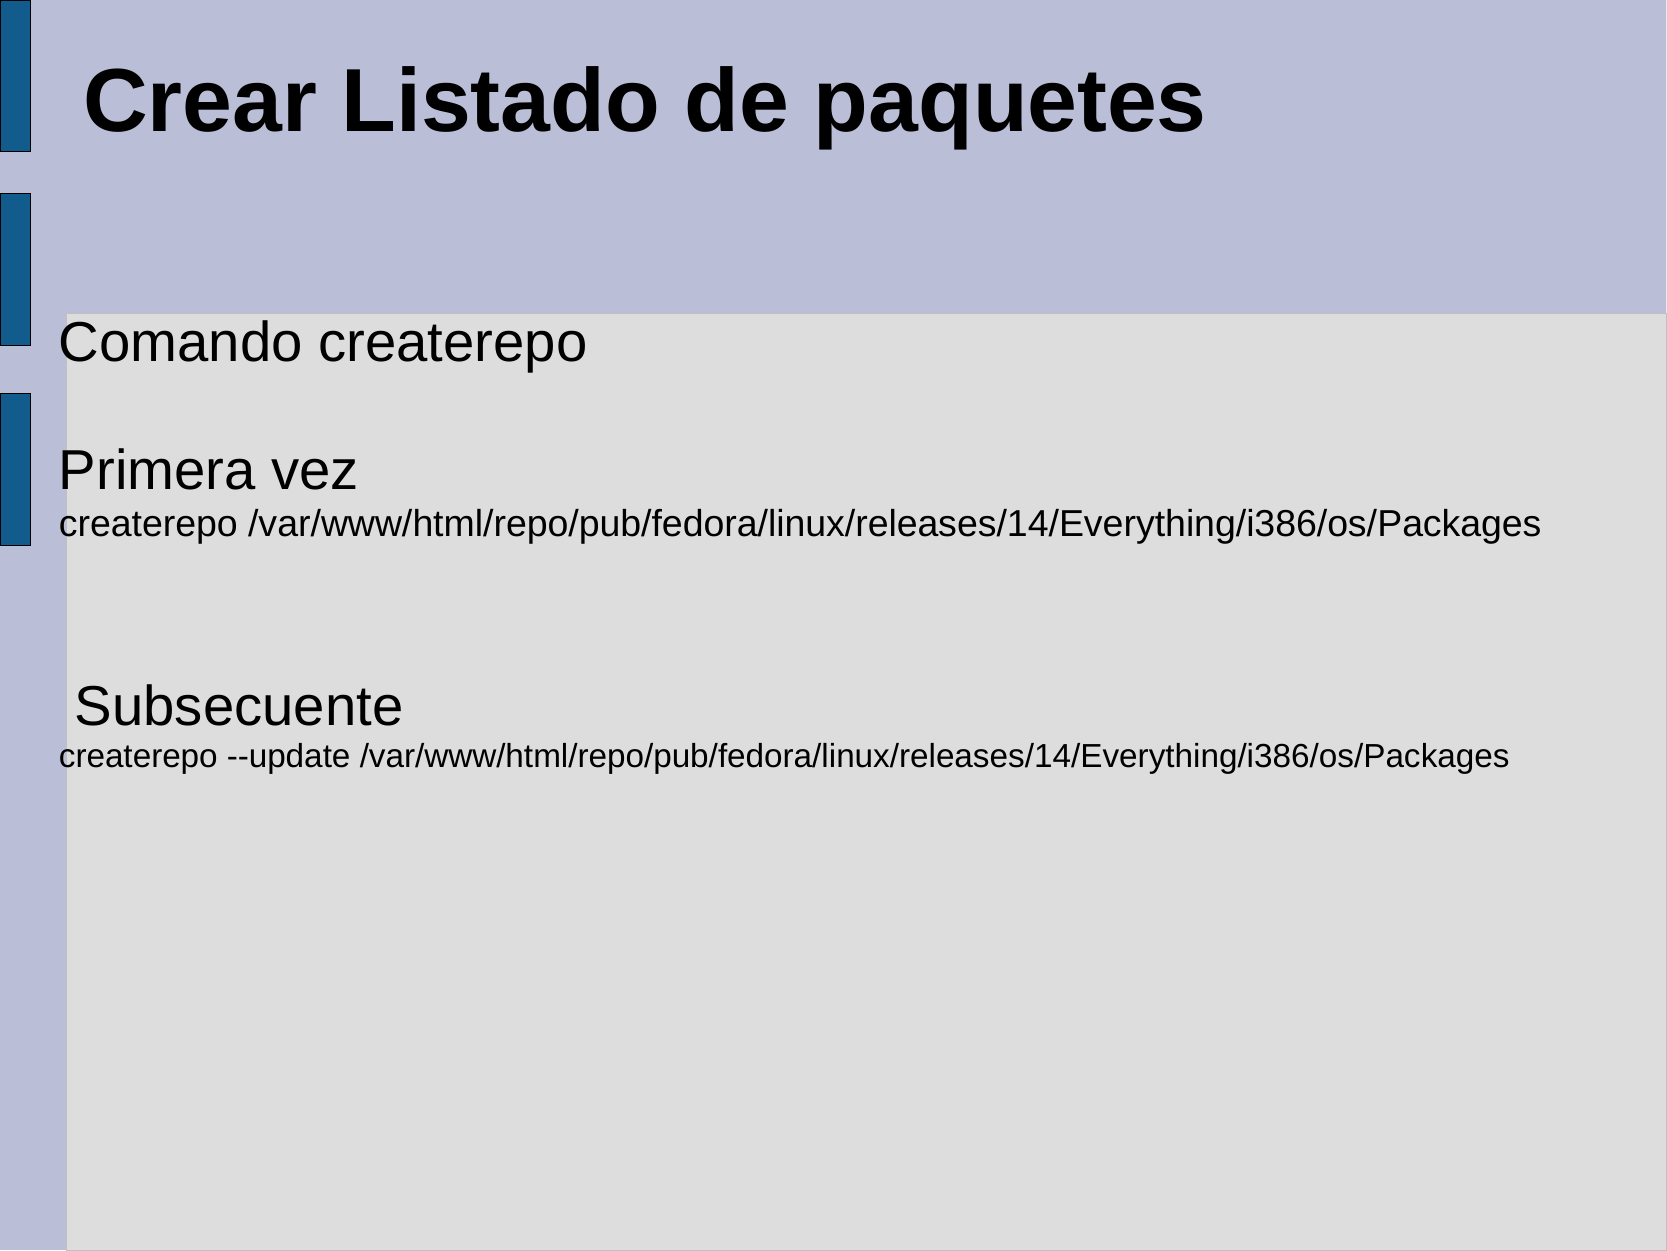

# Crear Listado de paquetes
Comando createrepo
Primera vez
createrepo /var/www/html/repo/pub/fedora/linux/releases/14/Everything/i386/os/Packages
 Subsecuente
createrepo --update /var/www/html/repo/pub/fedora/linux/releases/14/Everything/i386/os/Packages